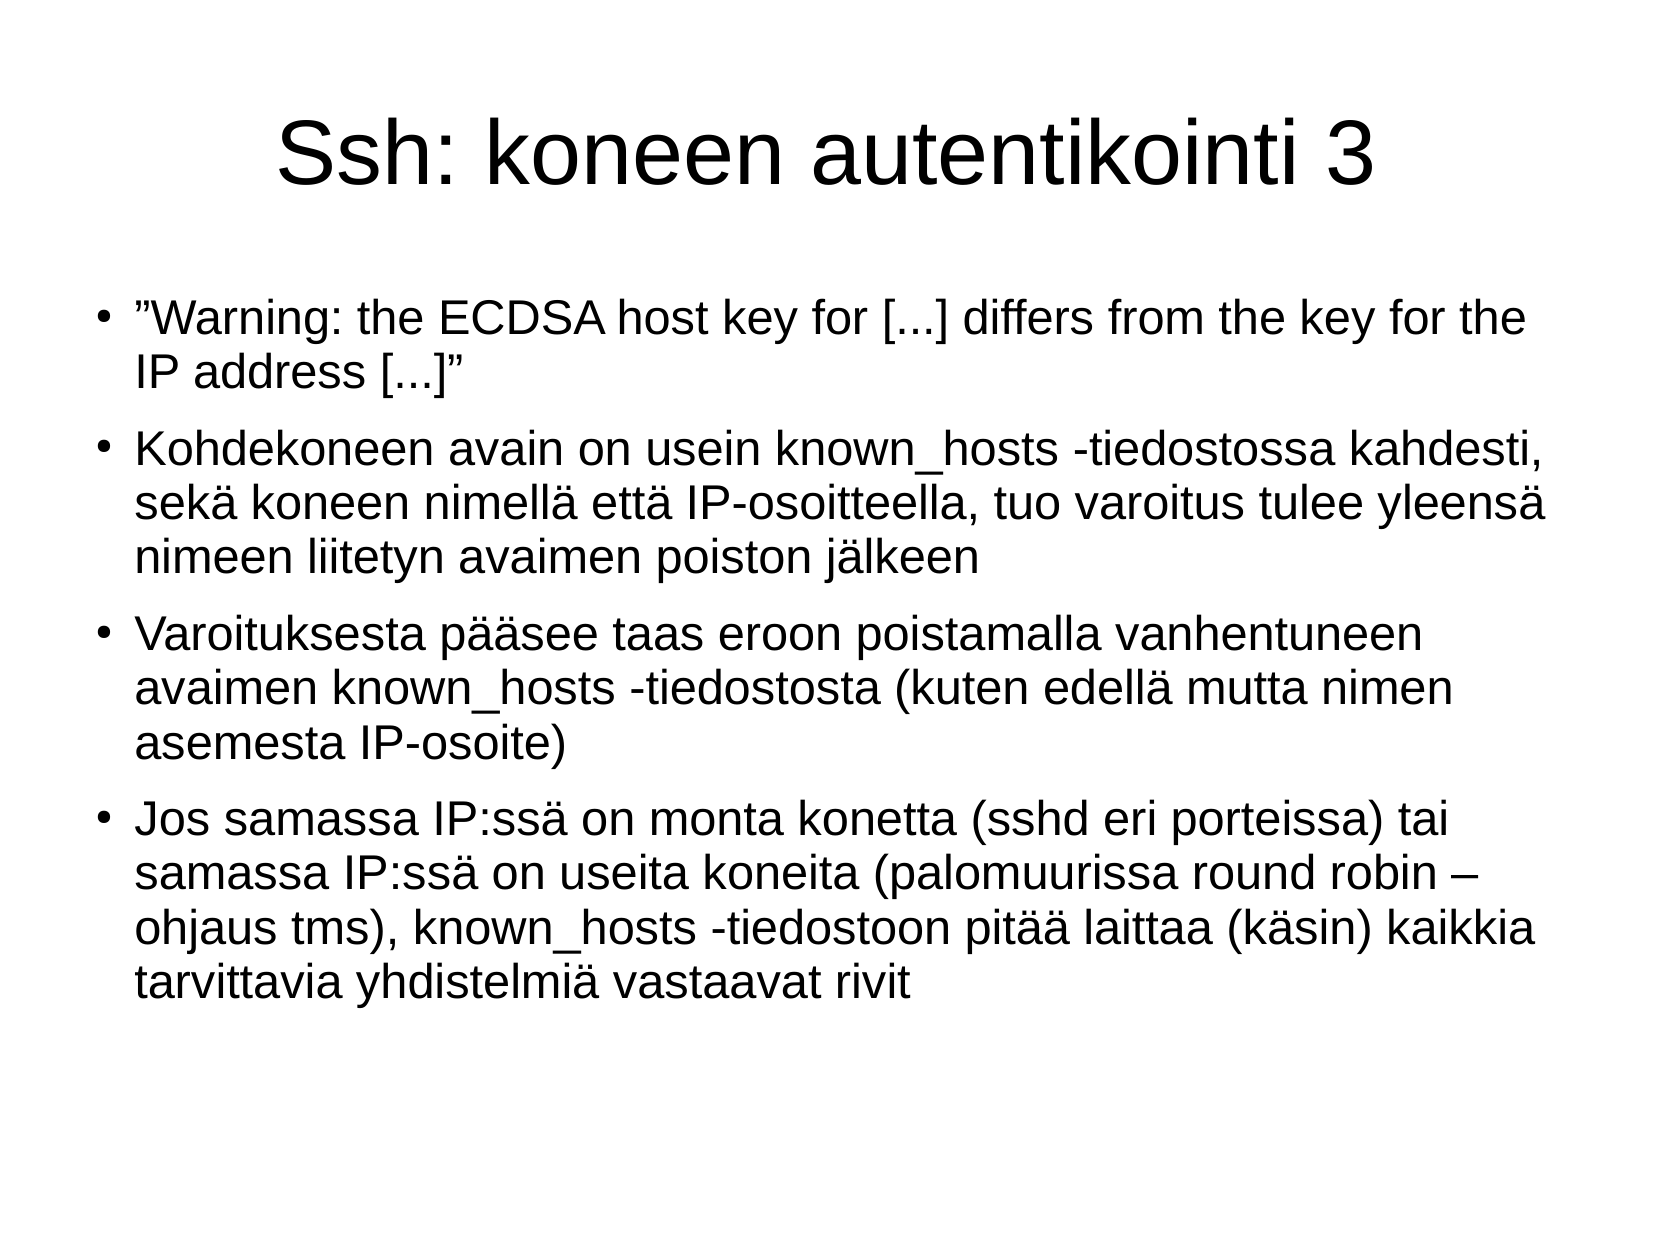

# Ssh: koneen autentikointi 3
”Warning: the ECDSA host key for [...] differs from the key for the IP address [...]”
Kohdekoneen avain on usein known_hosts -tiedostossa kahdesti, sekä koneen nimellä että IP-osoitteella, tuo varoitus tulee yleensä nimeen liitetyn avaimen poiston jälkeen
Varoituksesta pääsee taas eroon poistamalla vanhentuneen avaimen known_hosts -tiedostosta (kuten edellä mutta nimen asemesta IP-osoite)
Jos samassa IP:ssä on monta konetta (sshd eri porteissa) tai samassa IP:ssä on useita koneita (palomuurissa round robin –ohjaus tms), known_hosts -tiedostoon pitää laittaa (käsin) kaikkia tarvittavia yhdistelmiä vastaavat rivit